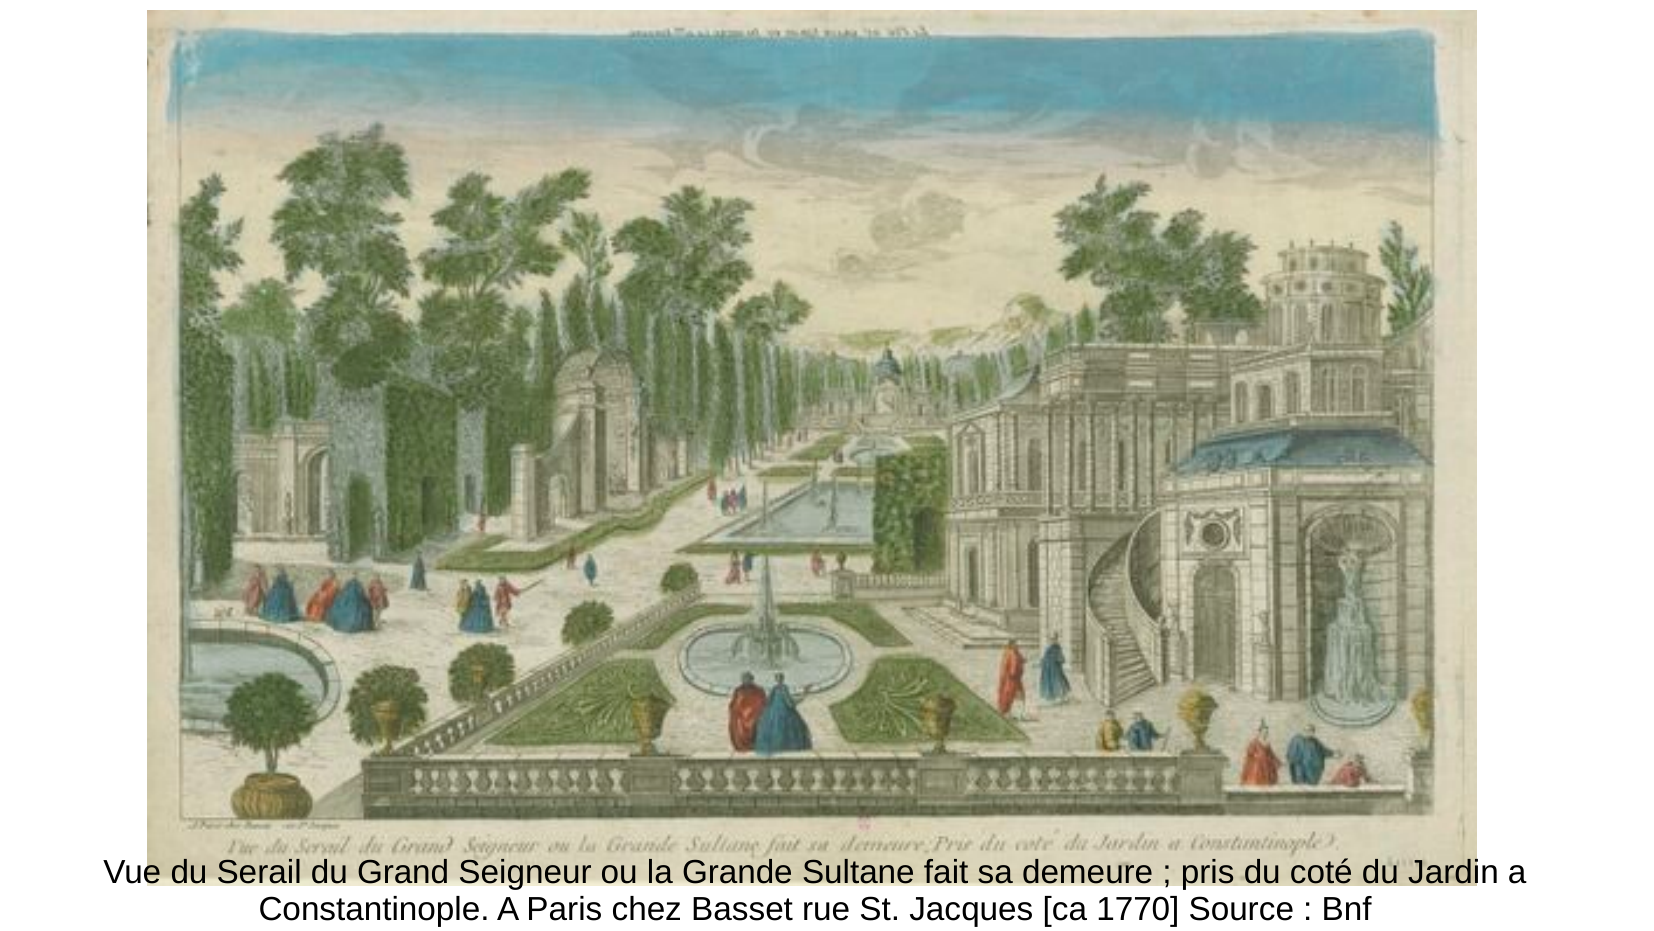

Vue du Serail du Grand Seigneur ou la Grande Sultane fait sa demeure ; pris du coté du Jardin a Constantinople. A Paris chez Basset rue St. Jacques [ca 1770] Source : Bnf